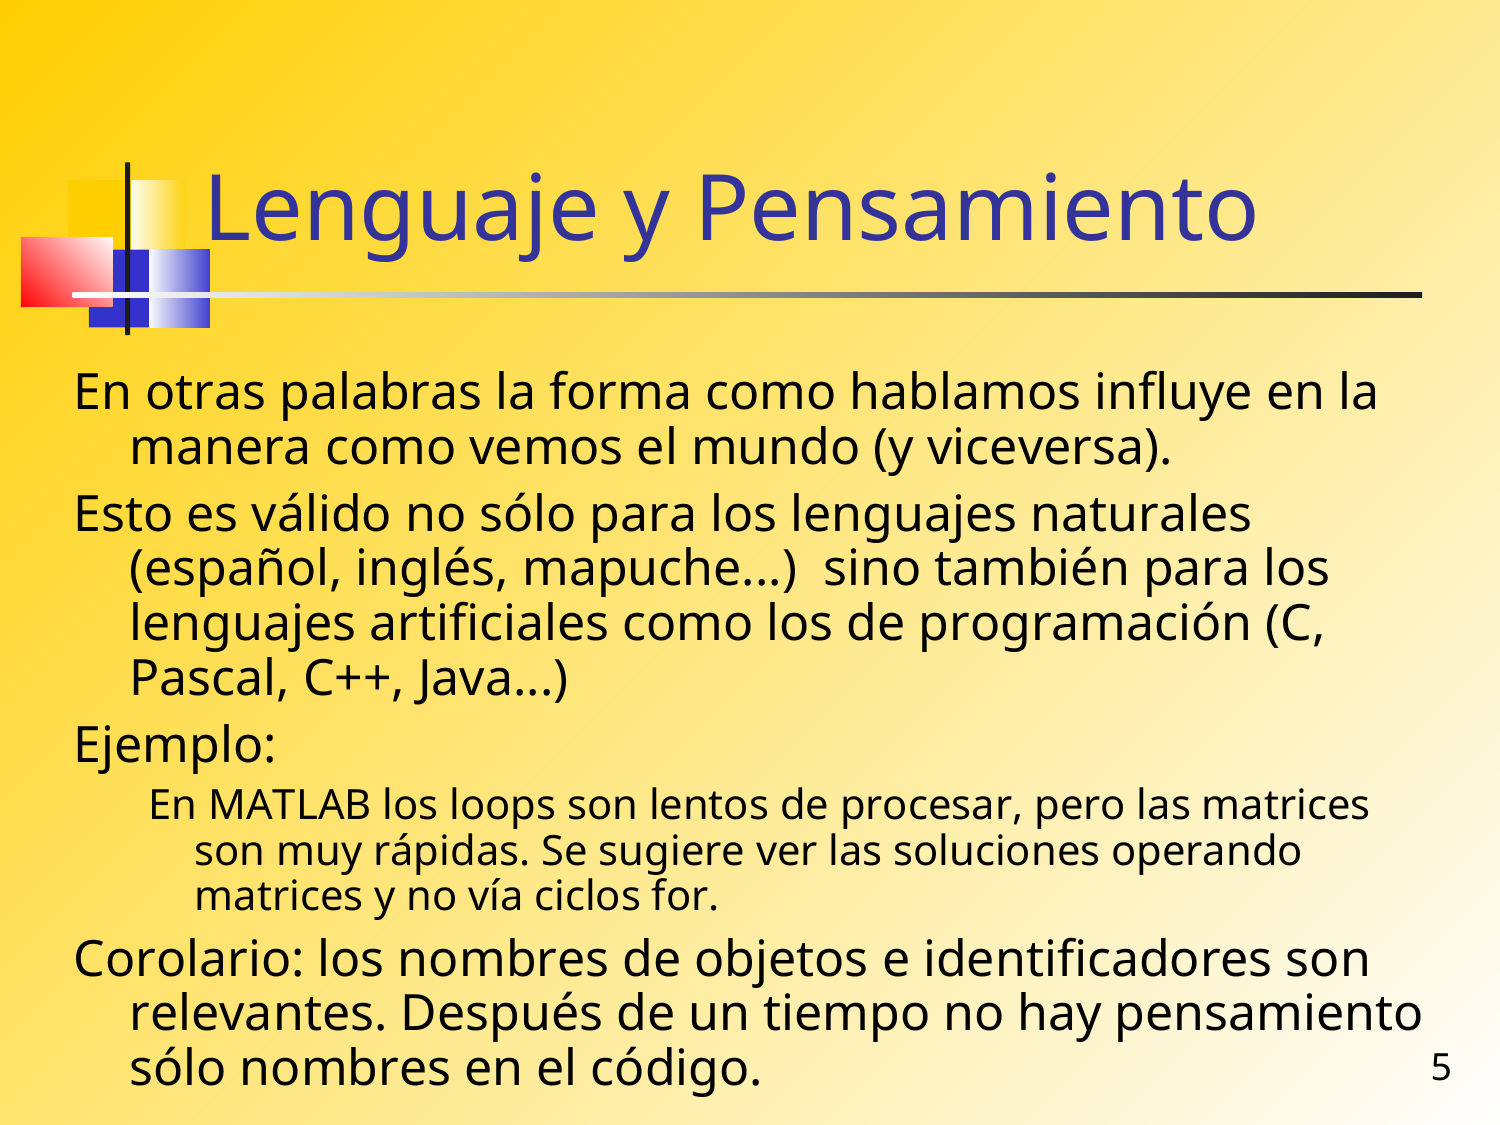

# Lenguaje y Pensamiento
En otras palabras la forma como hablamos influye en la manera como vemos el mundo (y viceversa).
Esto es válido no sólo para los lenguajes naturales (español, inglés, mapuche...) sino también para los lenguajes artificiales como los de programación (C, Pascal, C++, Java...)
Ejemplo:
En MATLAB los loops son lentos de procesar, pero las matrices son muy rápidas. Se sugiere ver las soluciones operando matrices y no vía ciclos for.
Corolario: los nombres de objetos e identificadores son relevantes. Después de un tiempo no hay pensamiento sólo nombres en el código.
5